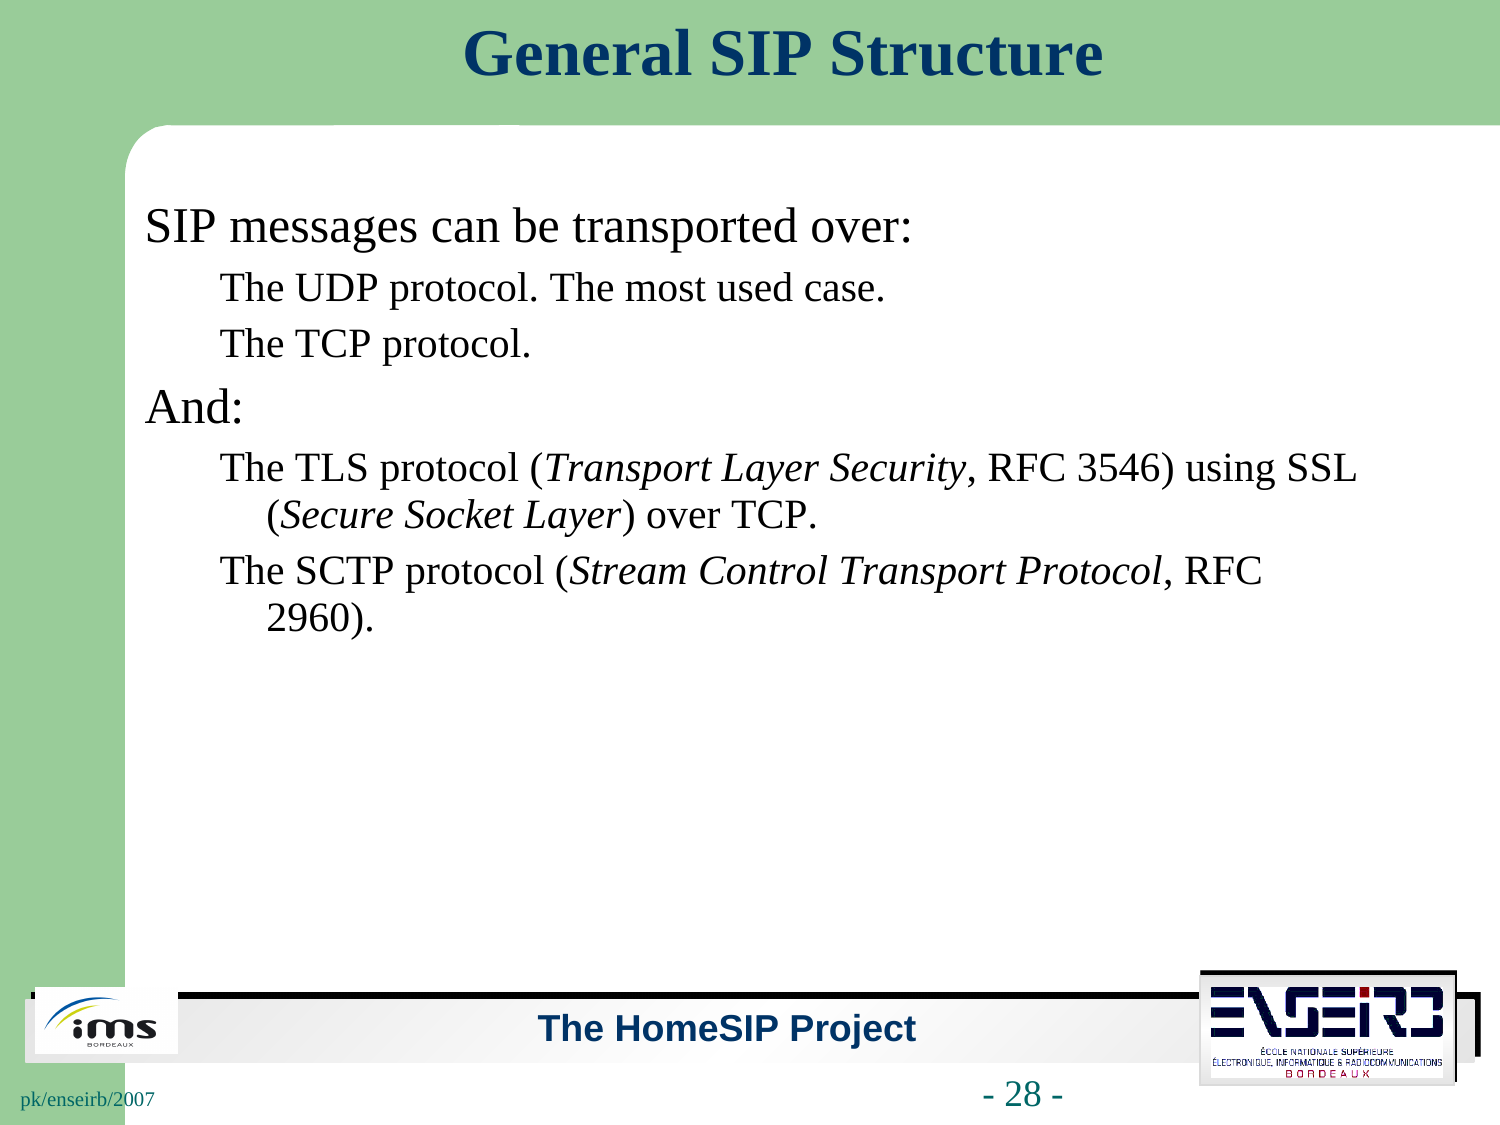

General SIP Structure
SIP messages can be transported over:
The UDP protocol. The most used case.
The TCP protocol.
And:
The TLS protocol (Transport Layer Security, RFC 3546) using SSL (Secure Socket Layer) over TCP.
The SCTP protocol (Stream Control Transport Protocol, RFC 2960).